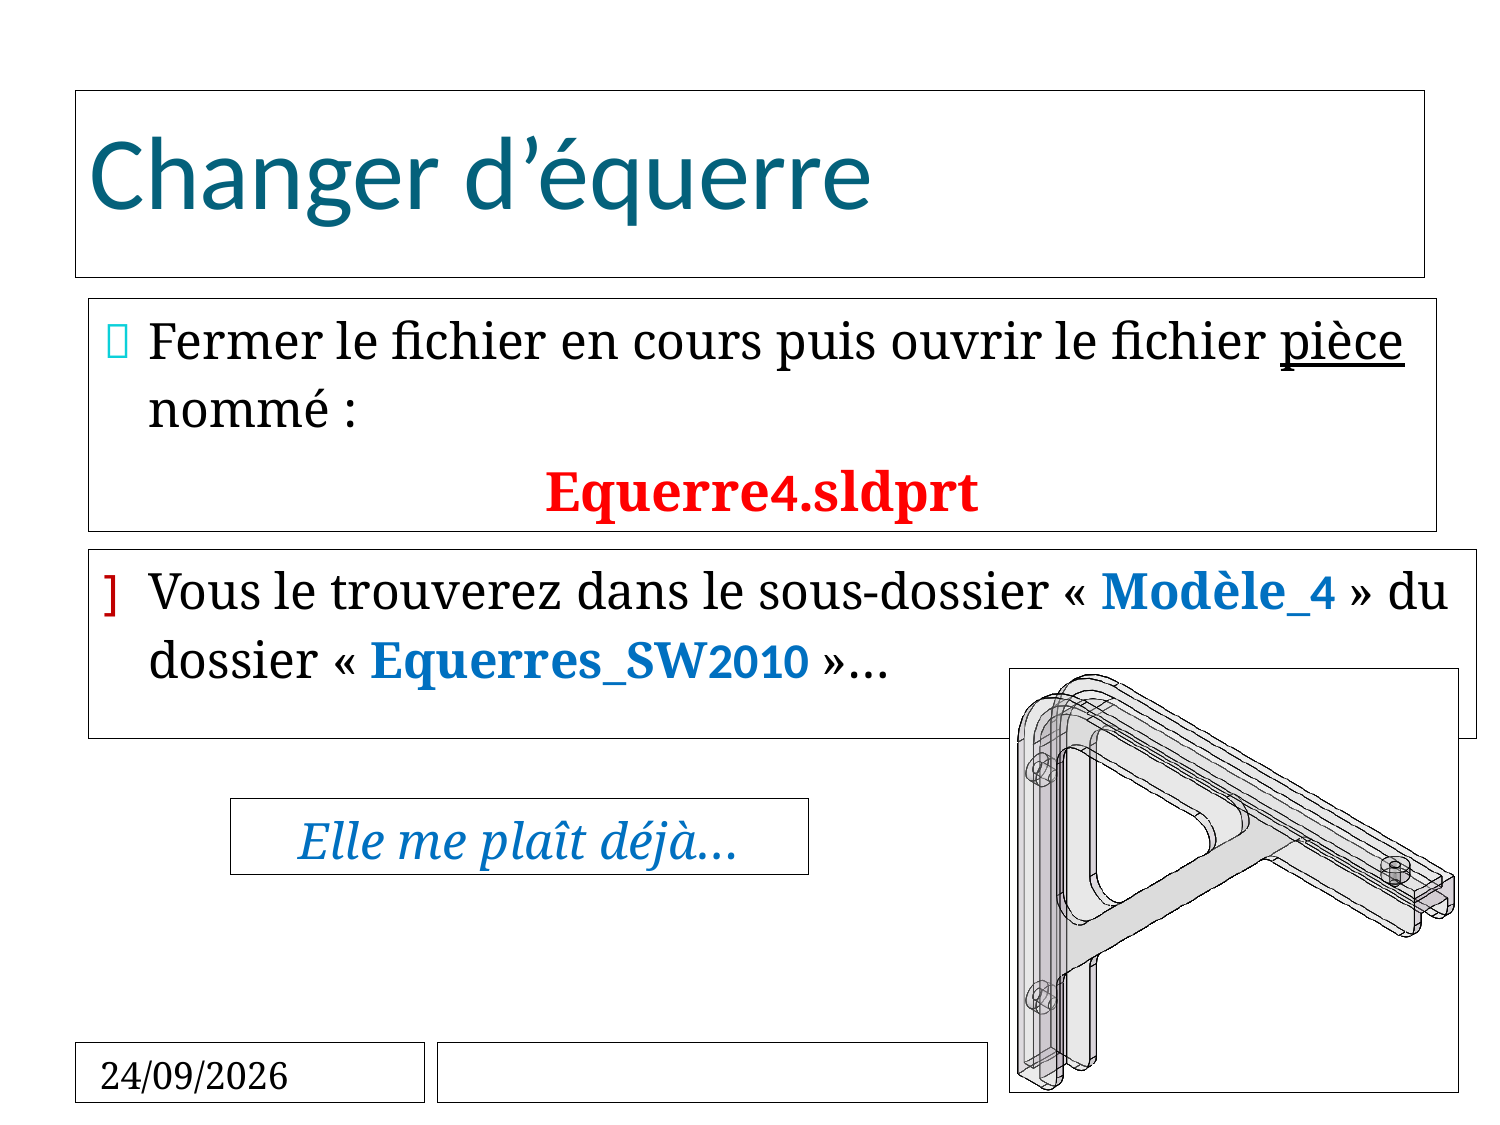

# Changer d’équerre
Fermer le fichier en cours puis ouvrir le fichier pièce nommé :
Equerre4.sldprt
Vous le trouverez dans le sous-dossier « Modèle_4 » du dossier « Equerres_SW2010 »…
Elle me plaît déjà…